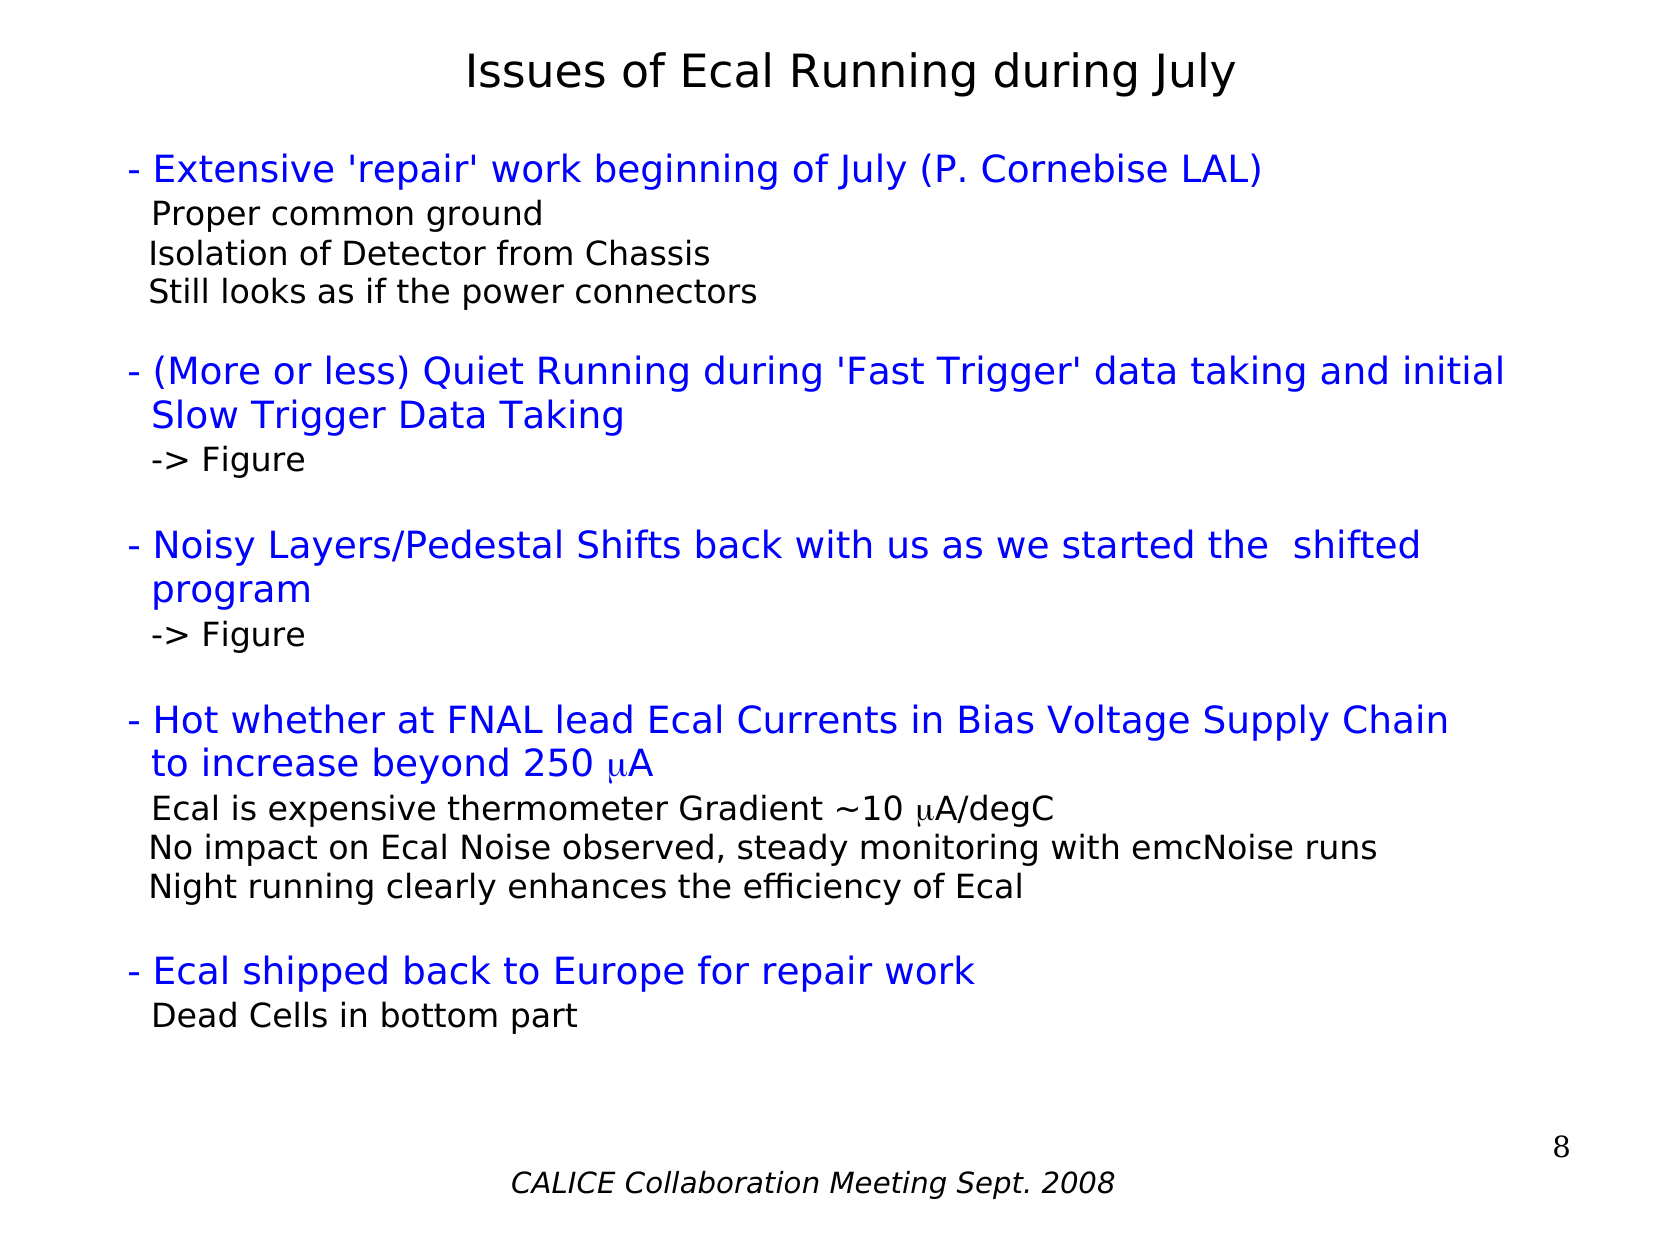

Issues of Ecal Running during July
- Extensive 'repair' work beginning of July (P. Cornebise LAL)
 Proper common ground
 Isolation of Detector from Chassis
 Still looks as if the power connectors
- (More or less) Quiet Running during 'Fast Trigger' data taking and initial
 Slow Trigger Data Taking
 -> Figure
- Noisy Layers/Pedestal Shifts back with us as we started the shifted
 program
 -> Figure
- Hot whether at FNAL lead Ecal Currents in Bias Voltage Supply Chain
 to increase beyond 250 μA
 Ecal is expensive thermometer Gradient ~10 μA/degC
 No impact on Ecal Noise observed, steady monitoring with emcNoise runs
 Night running clearly enhances the efficiency of Ecal
- Ecal shipped back to Europe for repair work
 Dead Cells in bottom part
8